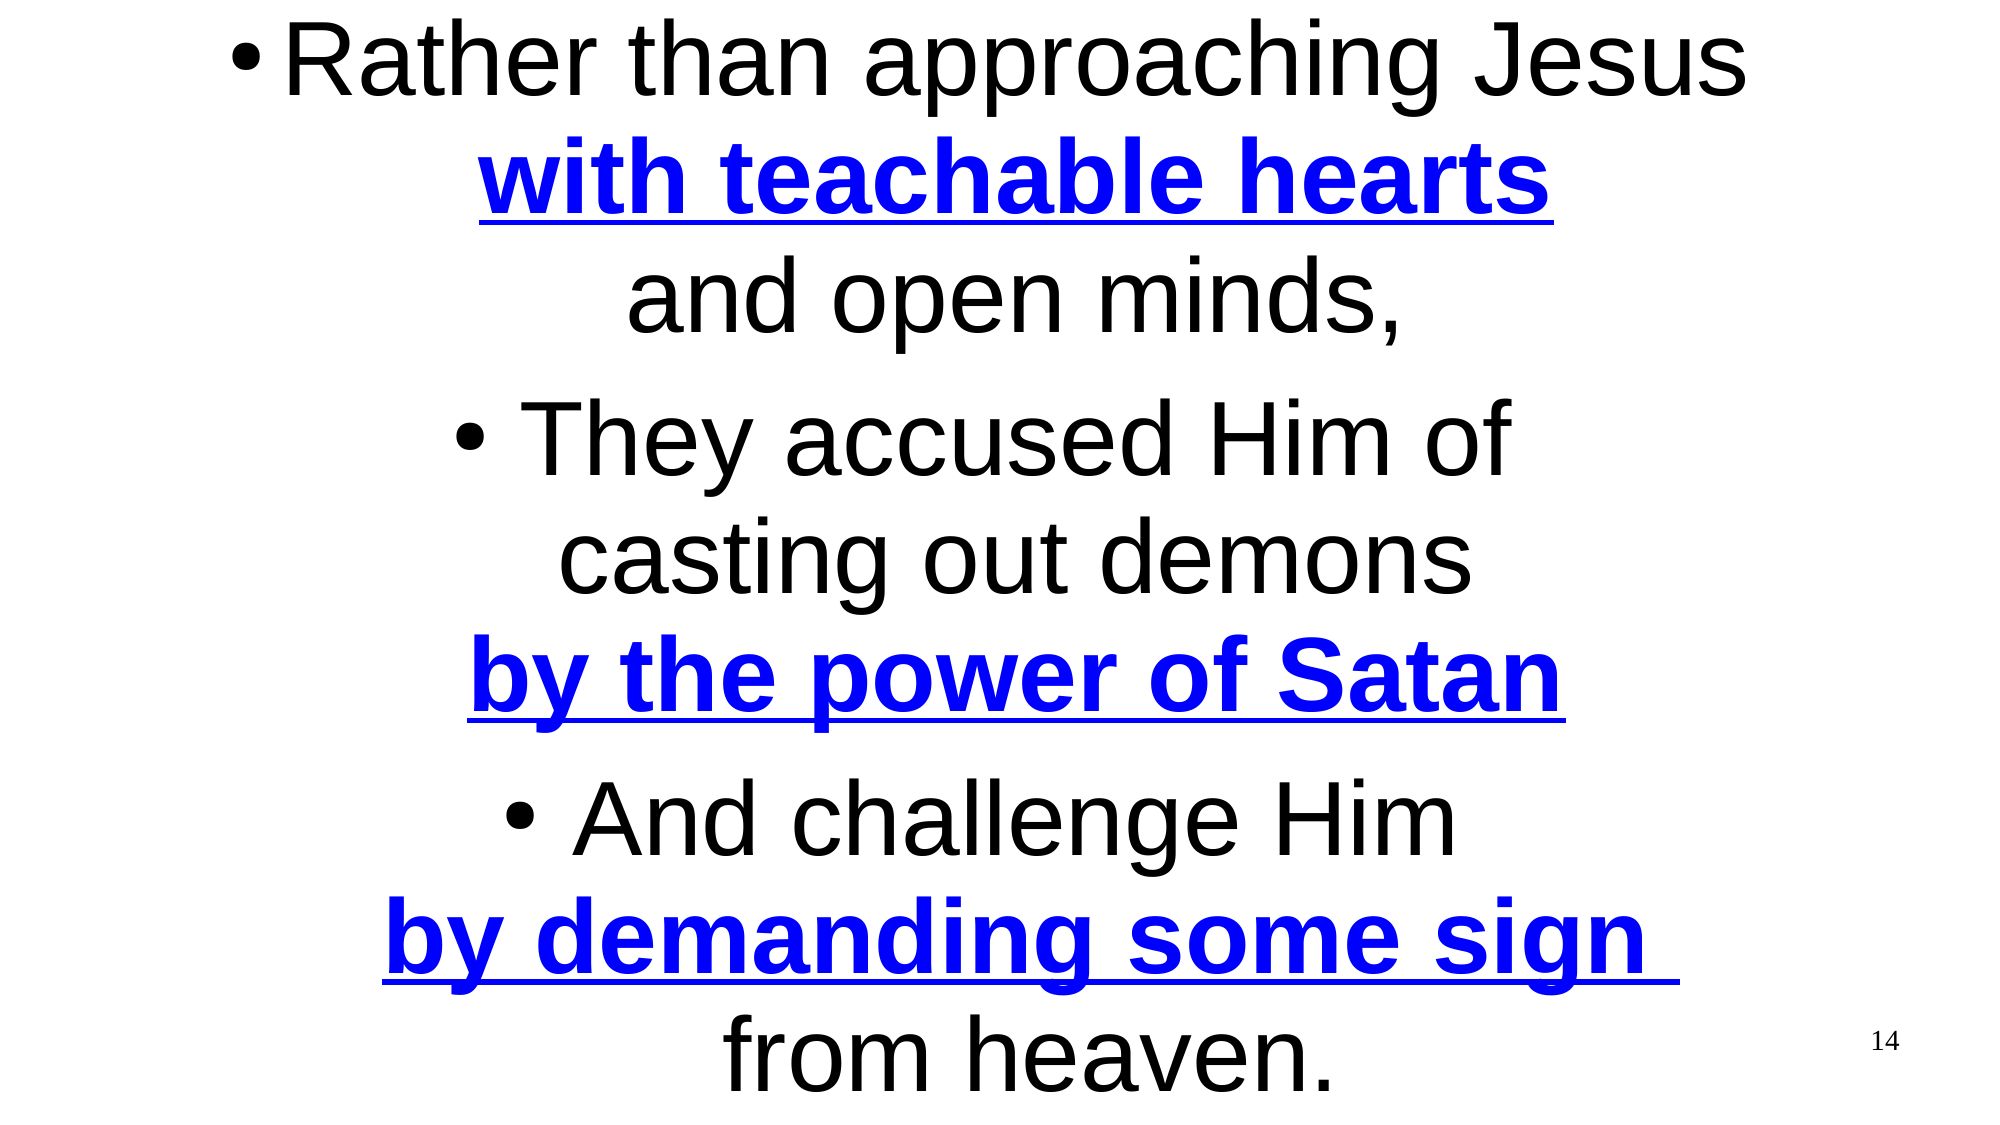

# Rather than approaching Jesus with teachable hearts and open minds,
They accused Him of
casting out demons
by the power of Satan
And challenge Him
by demanding some sign
from heaven.
14